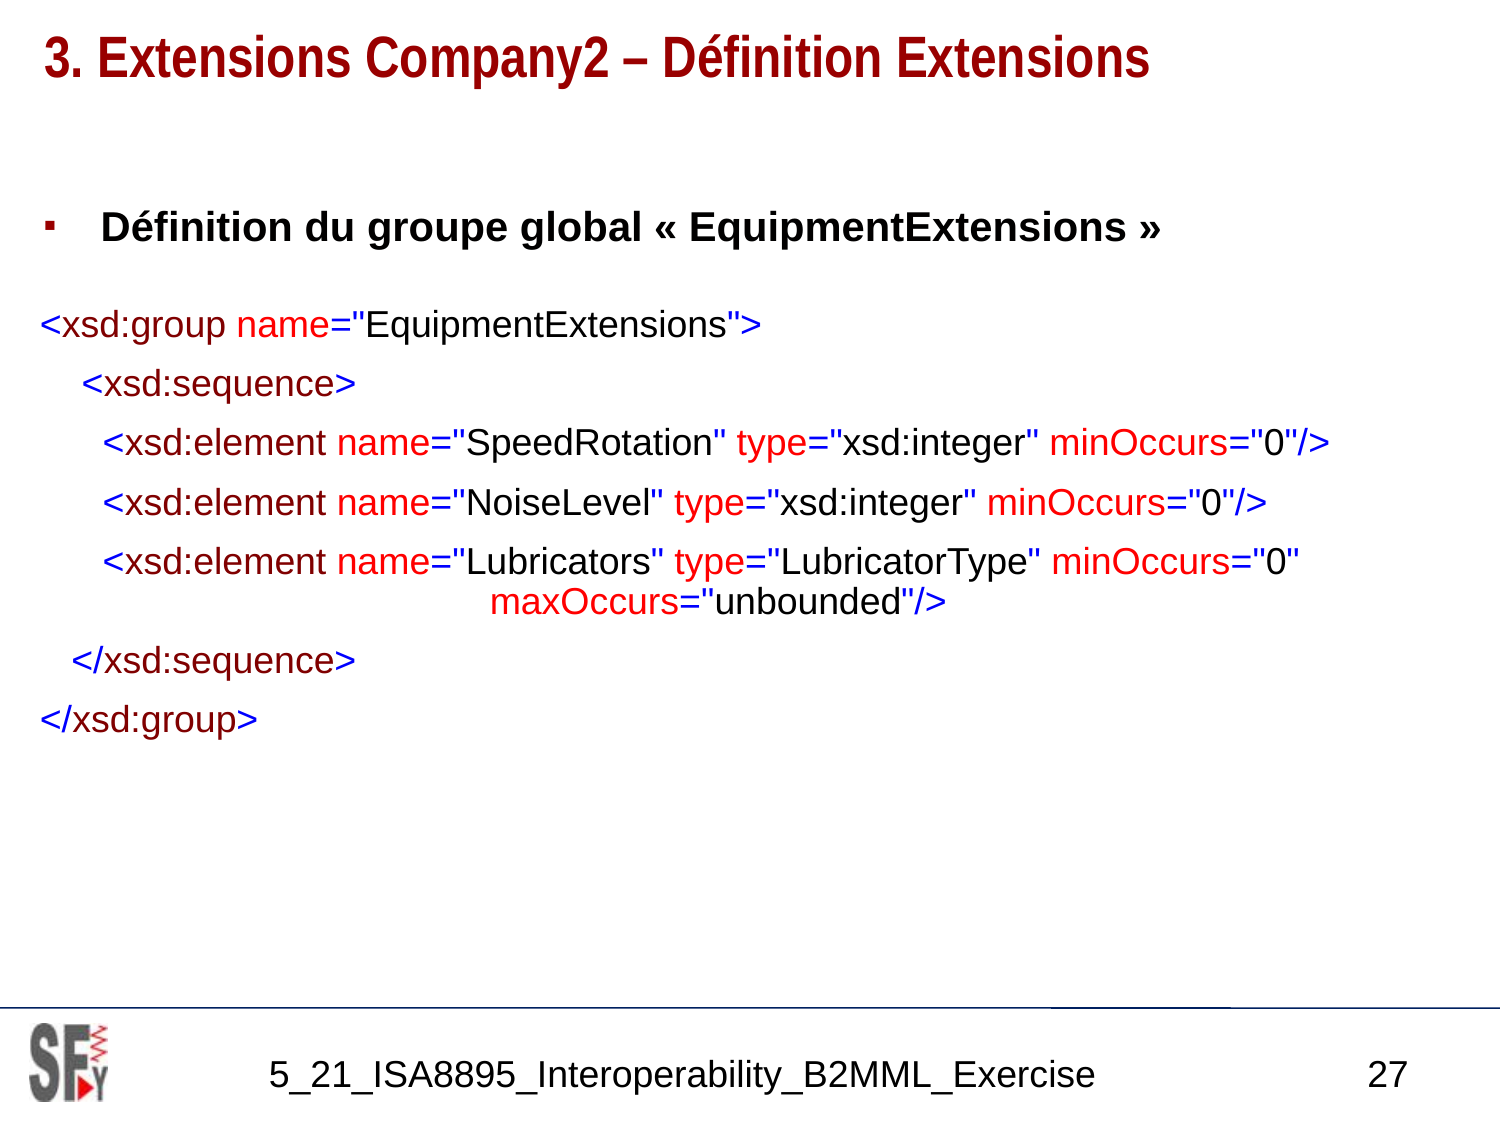

# 3. Extensions Company2 – Définition Extensions
Définition du groupe global « EquipmentExtensions »
<xsd:group name="EquipmentExtensions">
 <xsd:sequence>
 <xsd:element name="SpeedRotation" type="xsd:integer" minOccurs="0"/>
 <xsd:element name="NoiseLevel" type="xsd:integer" minOccurs="0"/>
 <xsd:element name="Lubricators" type="LubricatorType" minOccurs="0" 							maxOccurs="unbounded"/>
 </xsd:sequence>
</xsd:group>
5_21_ISA8895_Interoperability_B2MML_Exercise